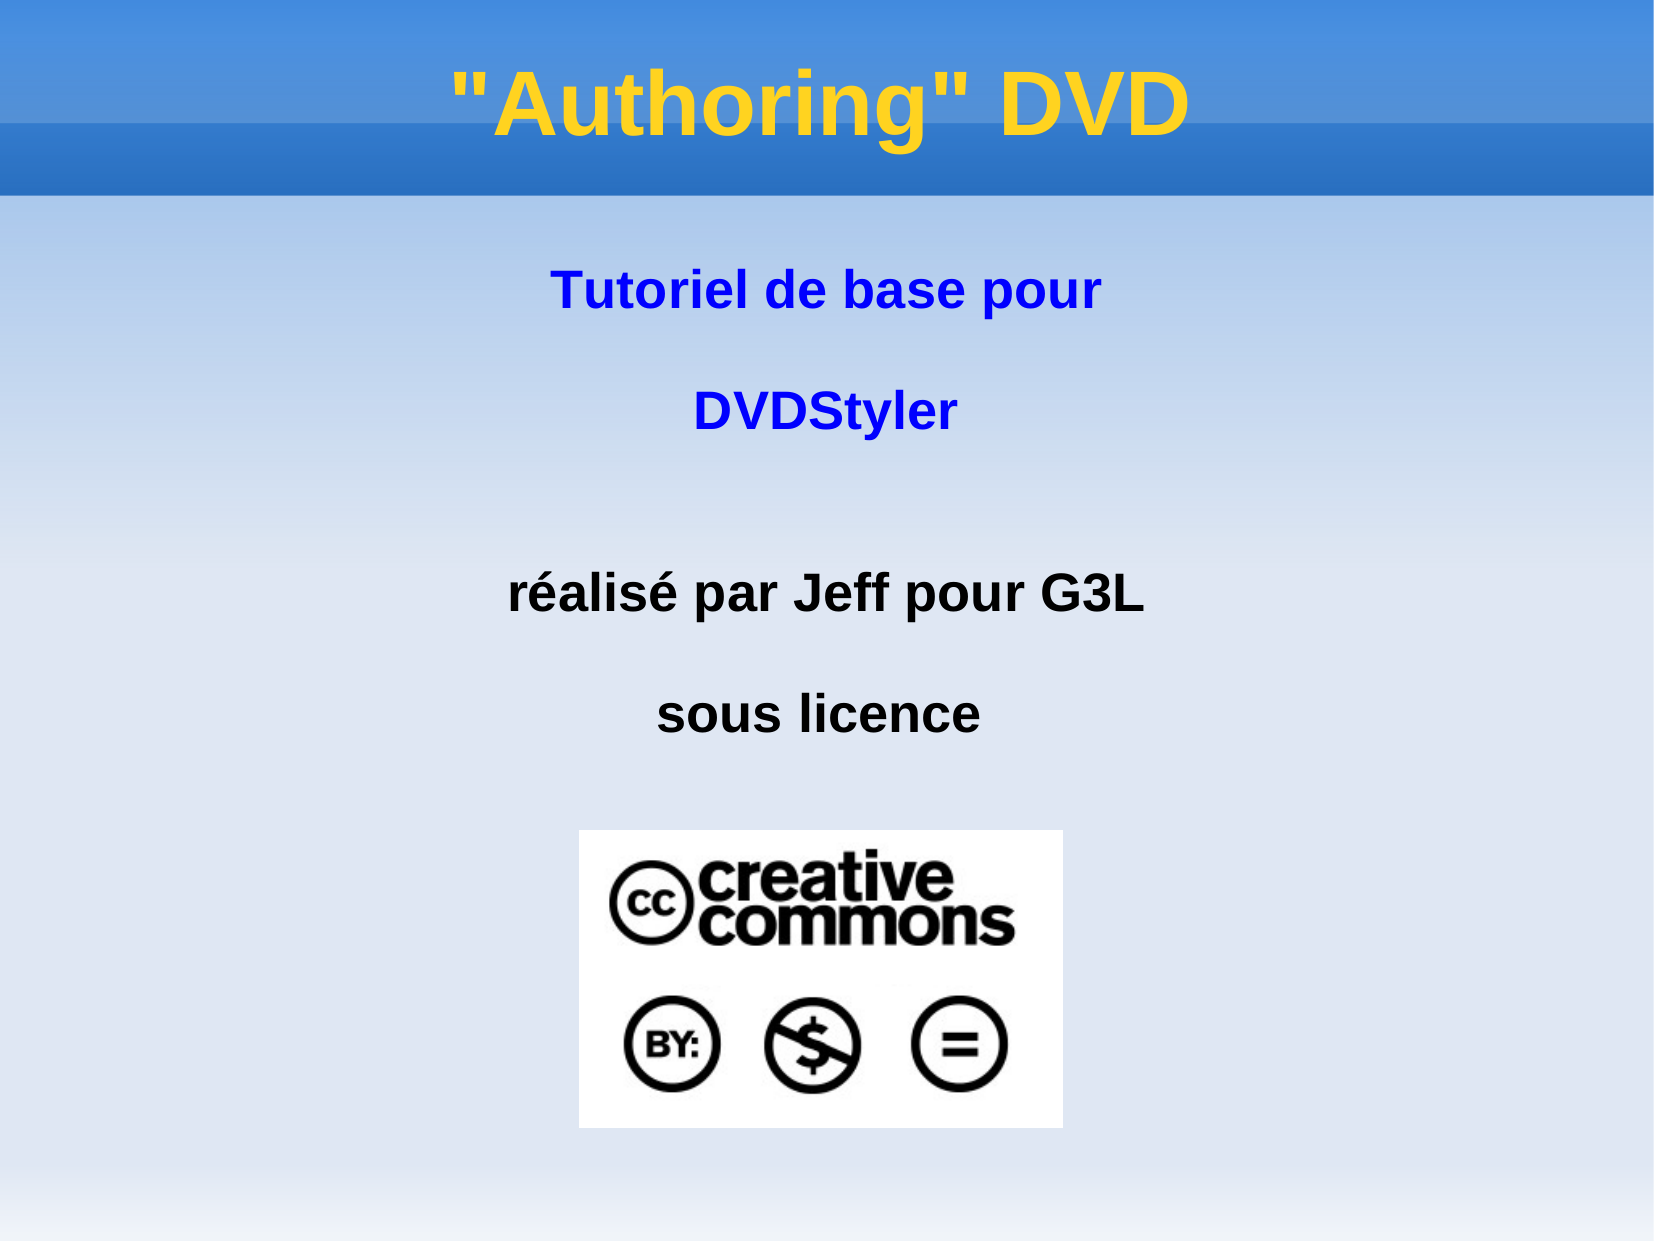

# "Authoring" DVD
Tutoriel de base pour
DVDStyler
réalisé par Jeff pour G3L
sous licence